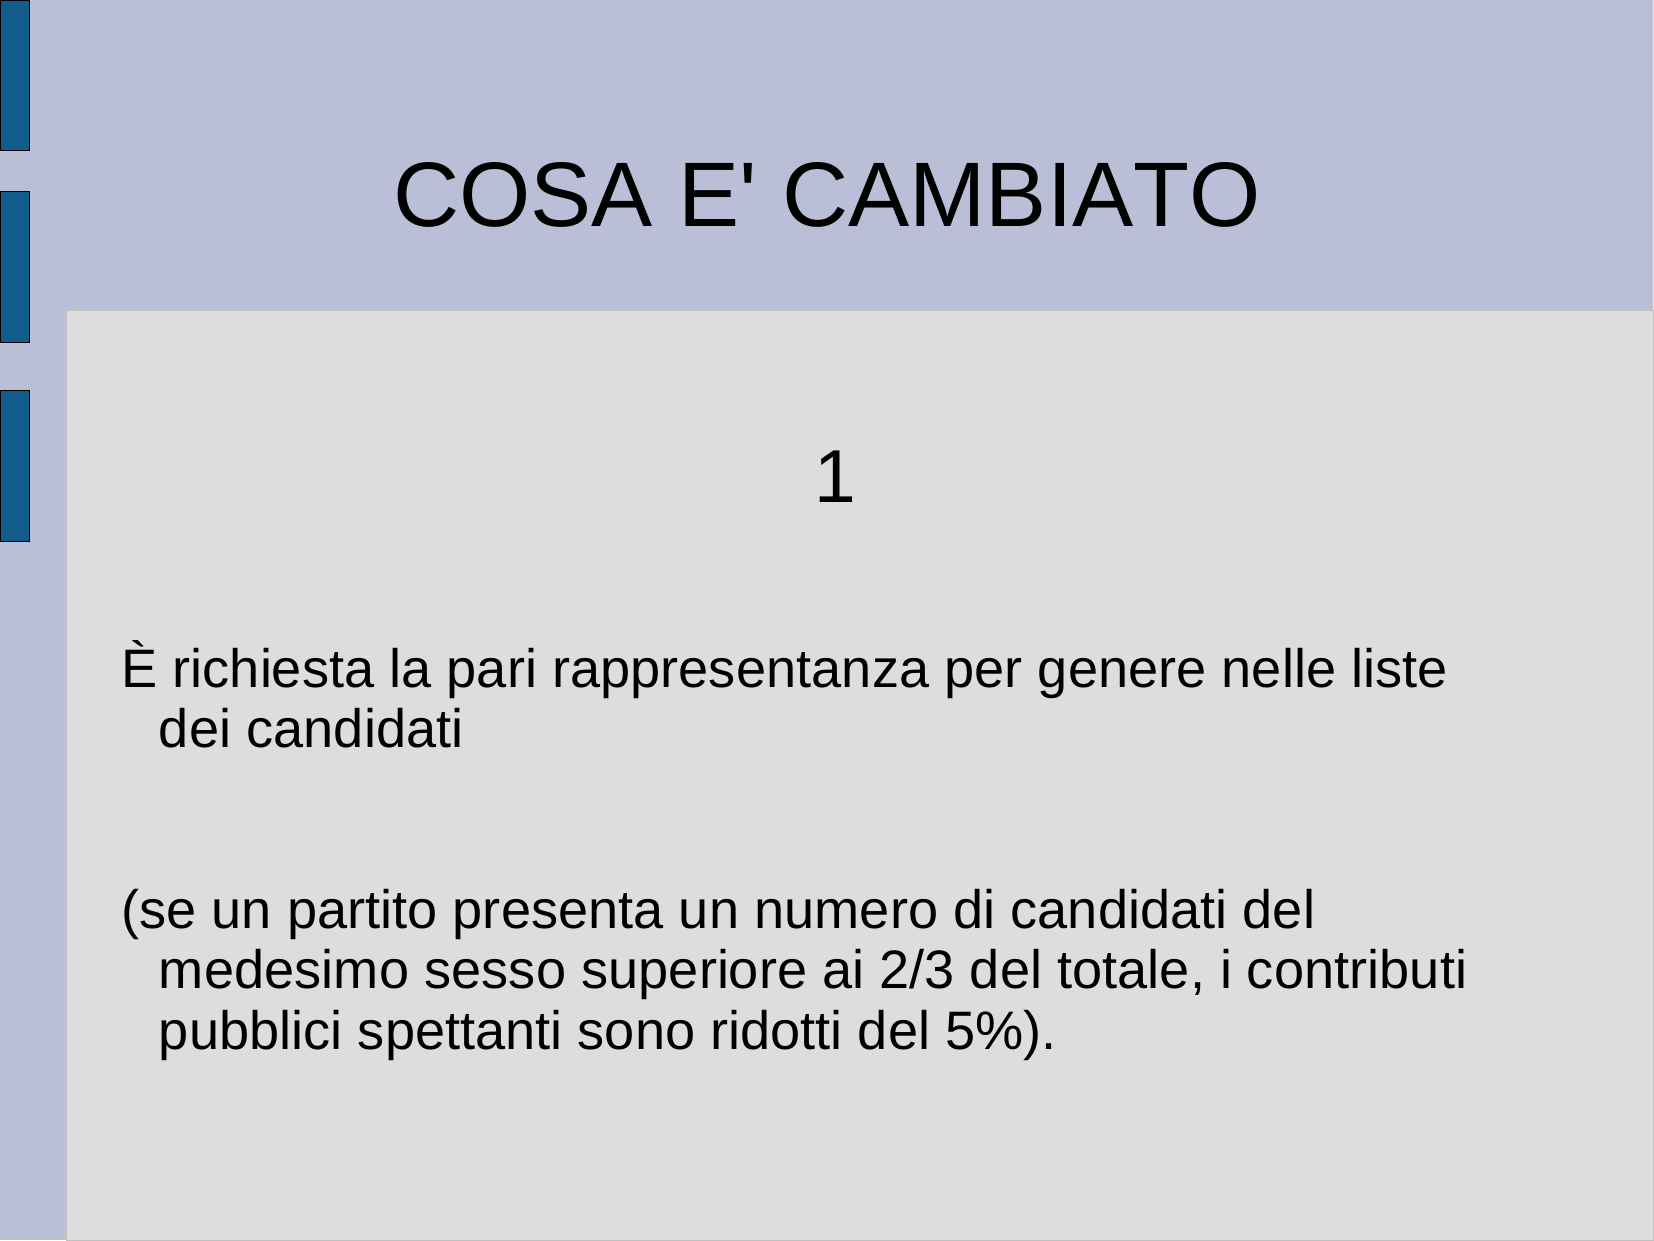

# COSA E' CAMBIATO
 1
È richiesta la pari rappresentanza per genere nelle liste dei candidati
(se un partito presenta un numero di candidati del medesimo sesso superiore ai 2/3 del totale, i contributi pubblici spettanti sono ridotti del 5%).